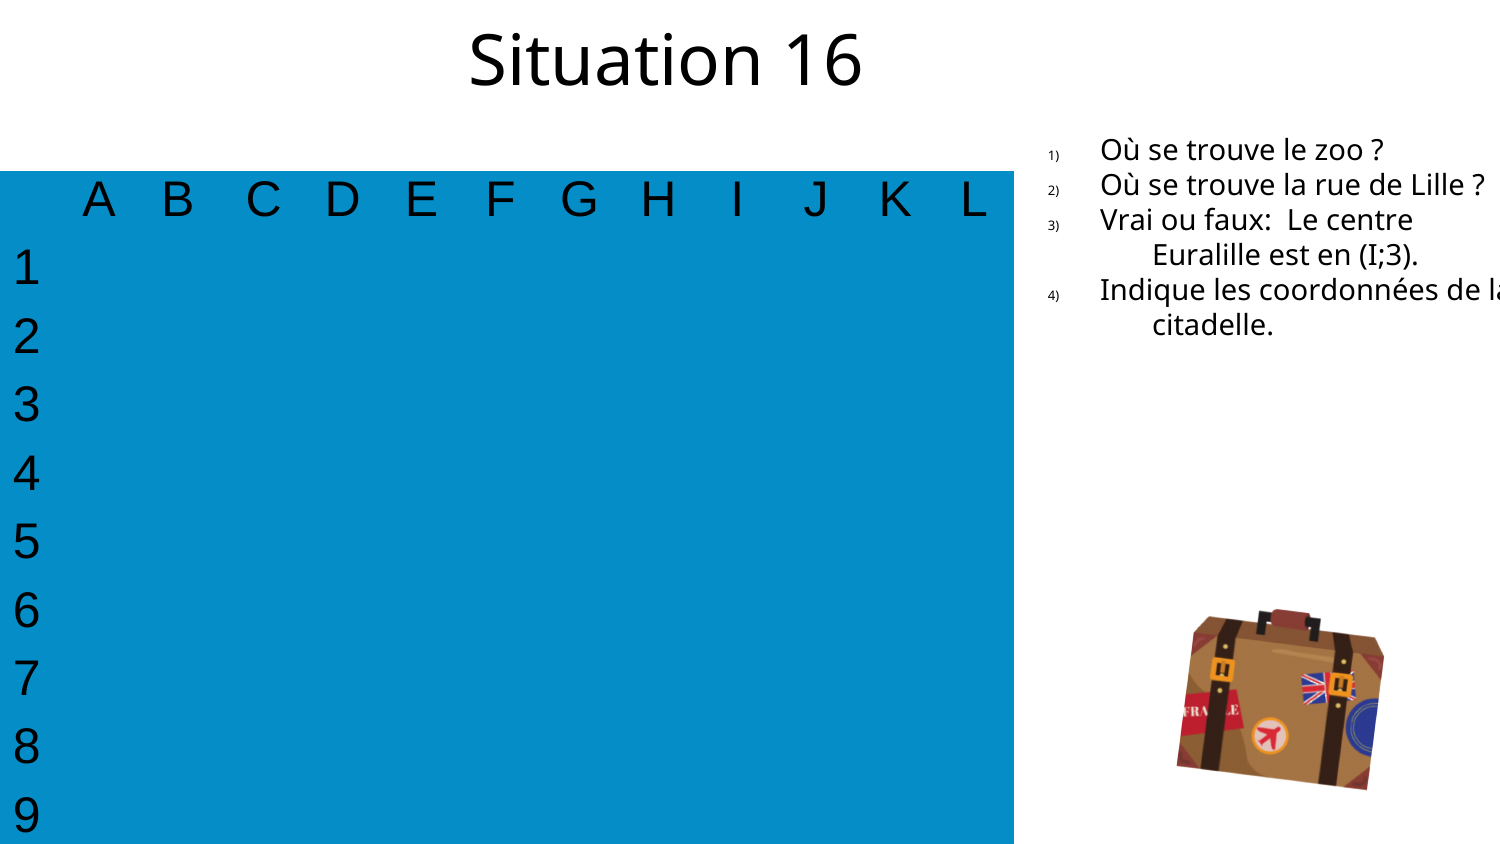

Situation 16
Où se trouve le zoo ?
Où se trouve la rue de Lille ?
Vrai ou faux: Le centre Euralille est en (I;3).
Indique les coordonnées de la citadelle.
| | A | B | C | D | E | F | G | H | I | J | K | L |
| --- | --- | --- | --- | --- | --- | --- | --- | --- | --- | --- | --- | --- |
| 1 | | | | | | | | | | | | |
| 2 | | | | | | | | | | | | |
| 3 | | | | | | | | | | | | |
| 4 | | | | | | | | | | | | |
| 5 | | | | | | | | | | | | |
| 6 | | | | | | | | | | | | |
| 7 | | | | | | | | | | | | |
| 8 | | | | | | | | | | | | |
| 9 | | | | | | | | | | | | |
Pour le tableau, positionnez-le sur votre plan. Si besoin supprimez ou ajoutez des lignes et des colonnes.